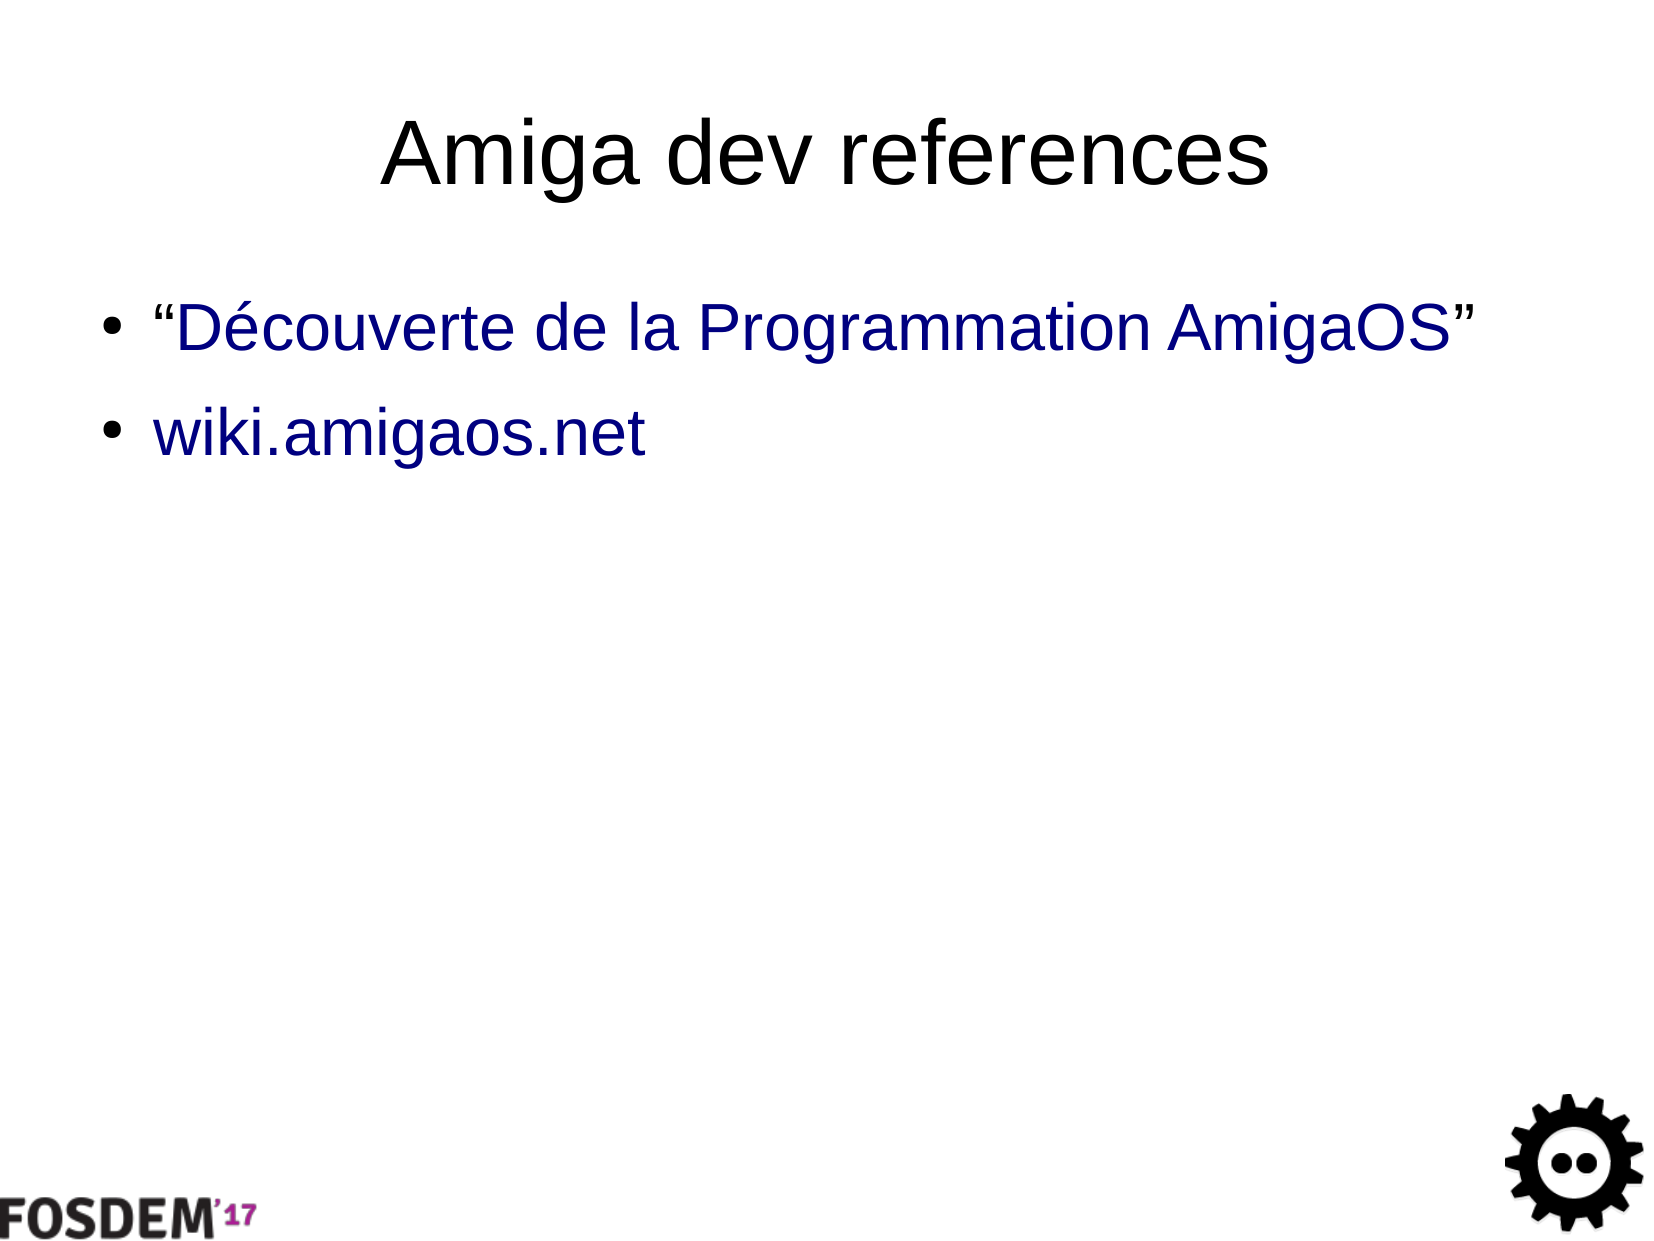

# Amiga dev references
“Découverte de la Programmation AmigaOS”
wiki.amigaos.net